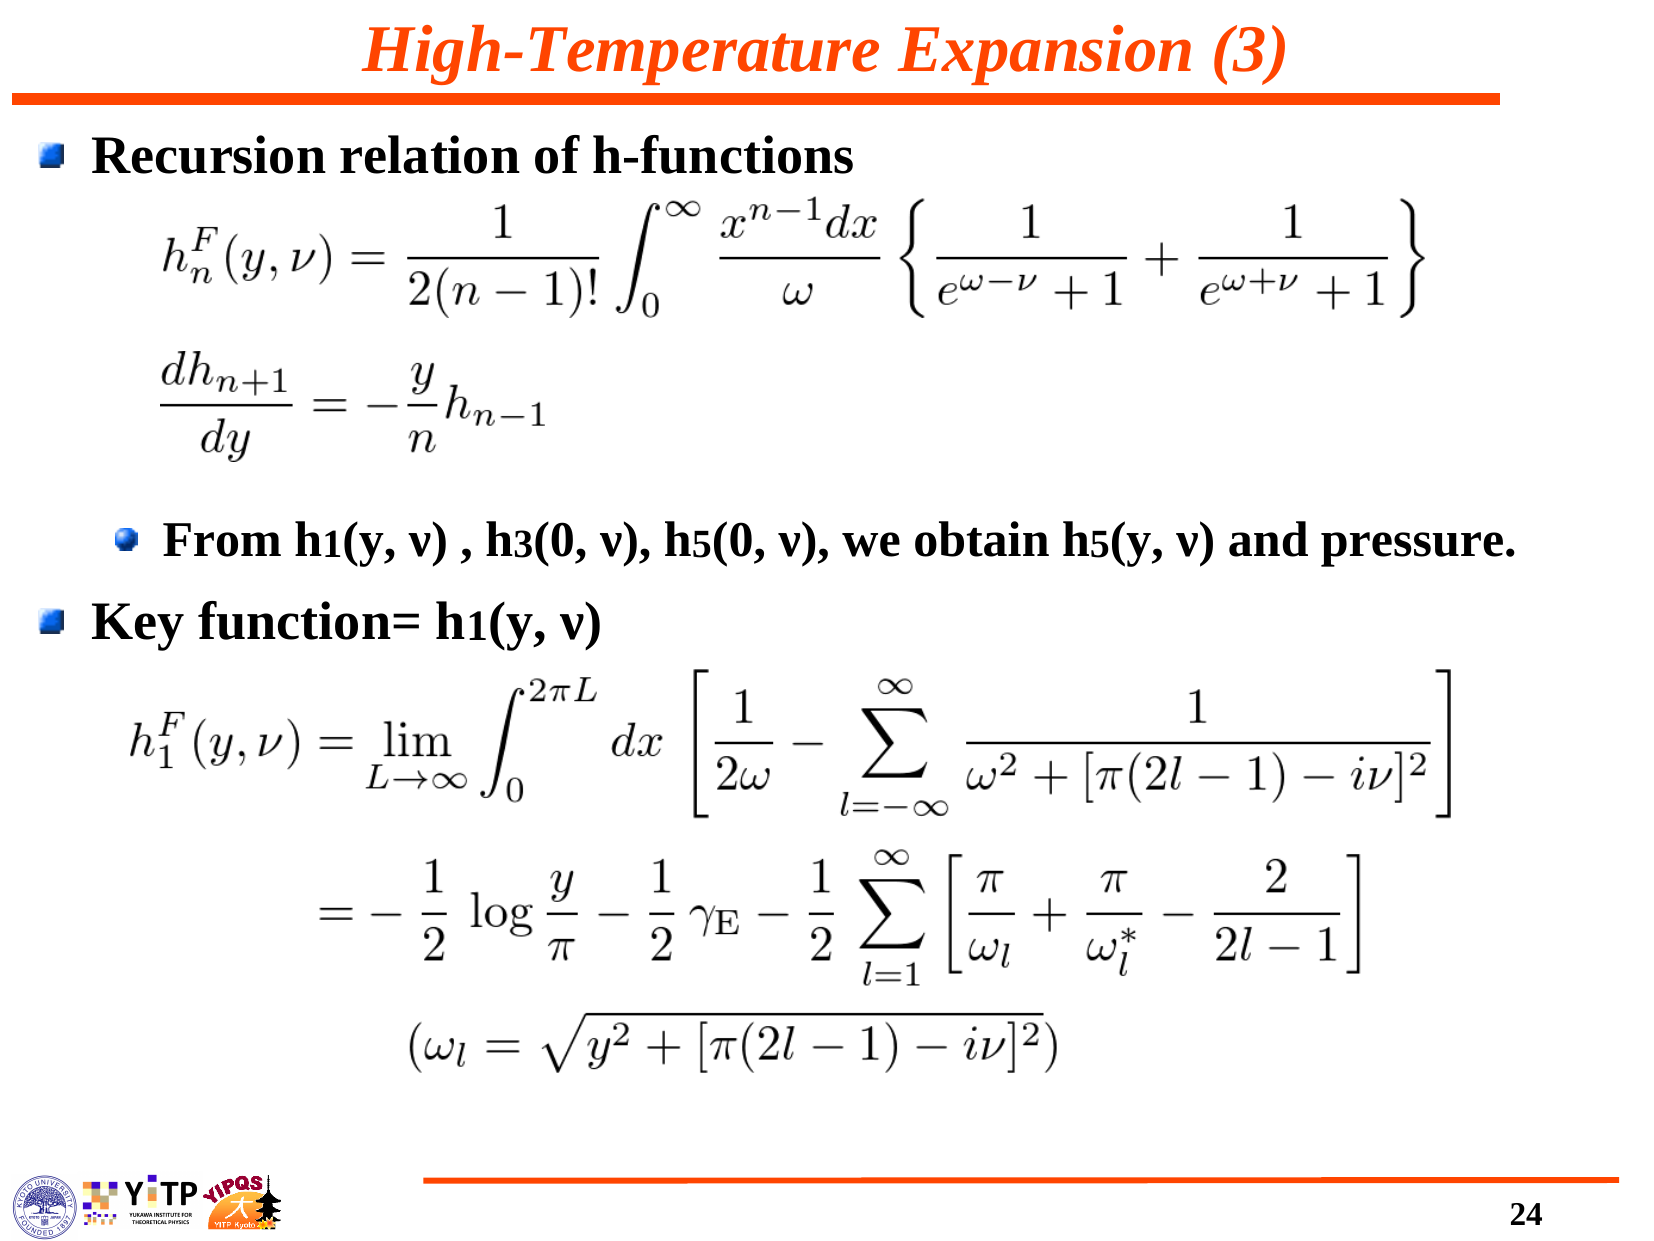

# High-Temperature Expansion (3)
Recursion relation of h-functions
From h1(y, ν) , h3(0, ν), h5(0, ν), we obtain h5(y, ν) and pressure.
Key function= h1(y, ν)